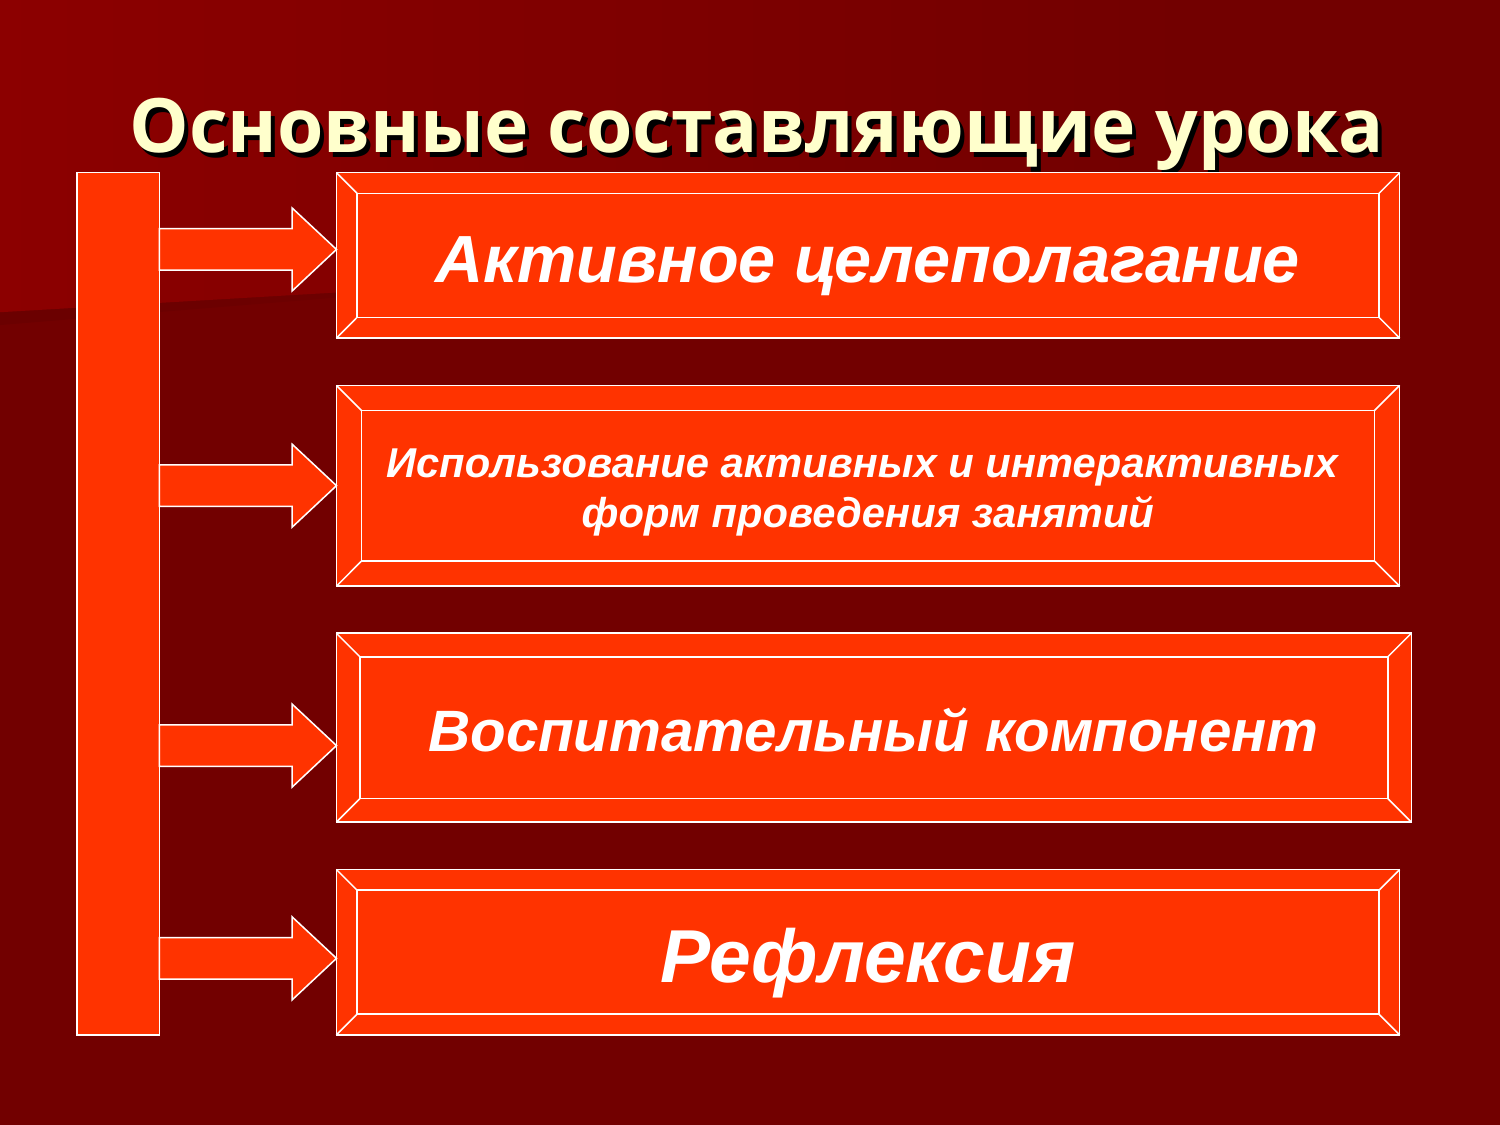

# Основные составляющие урока
Активное целеполагание
Использование активных и интерактивных
форм проведения занятий
Воспитательный компонент
Рефлексия